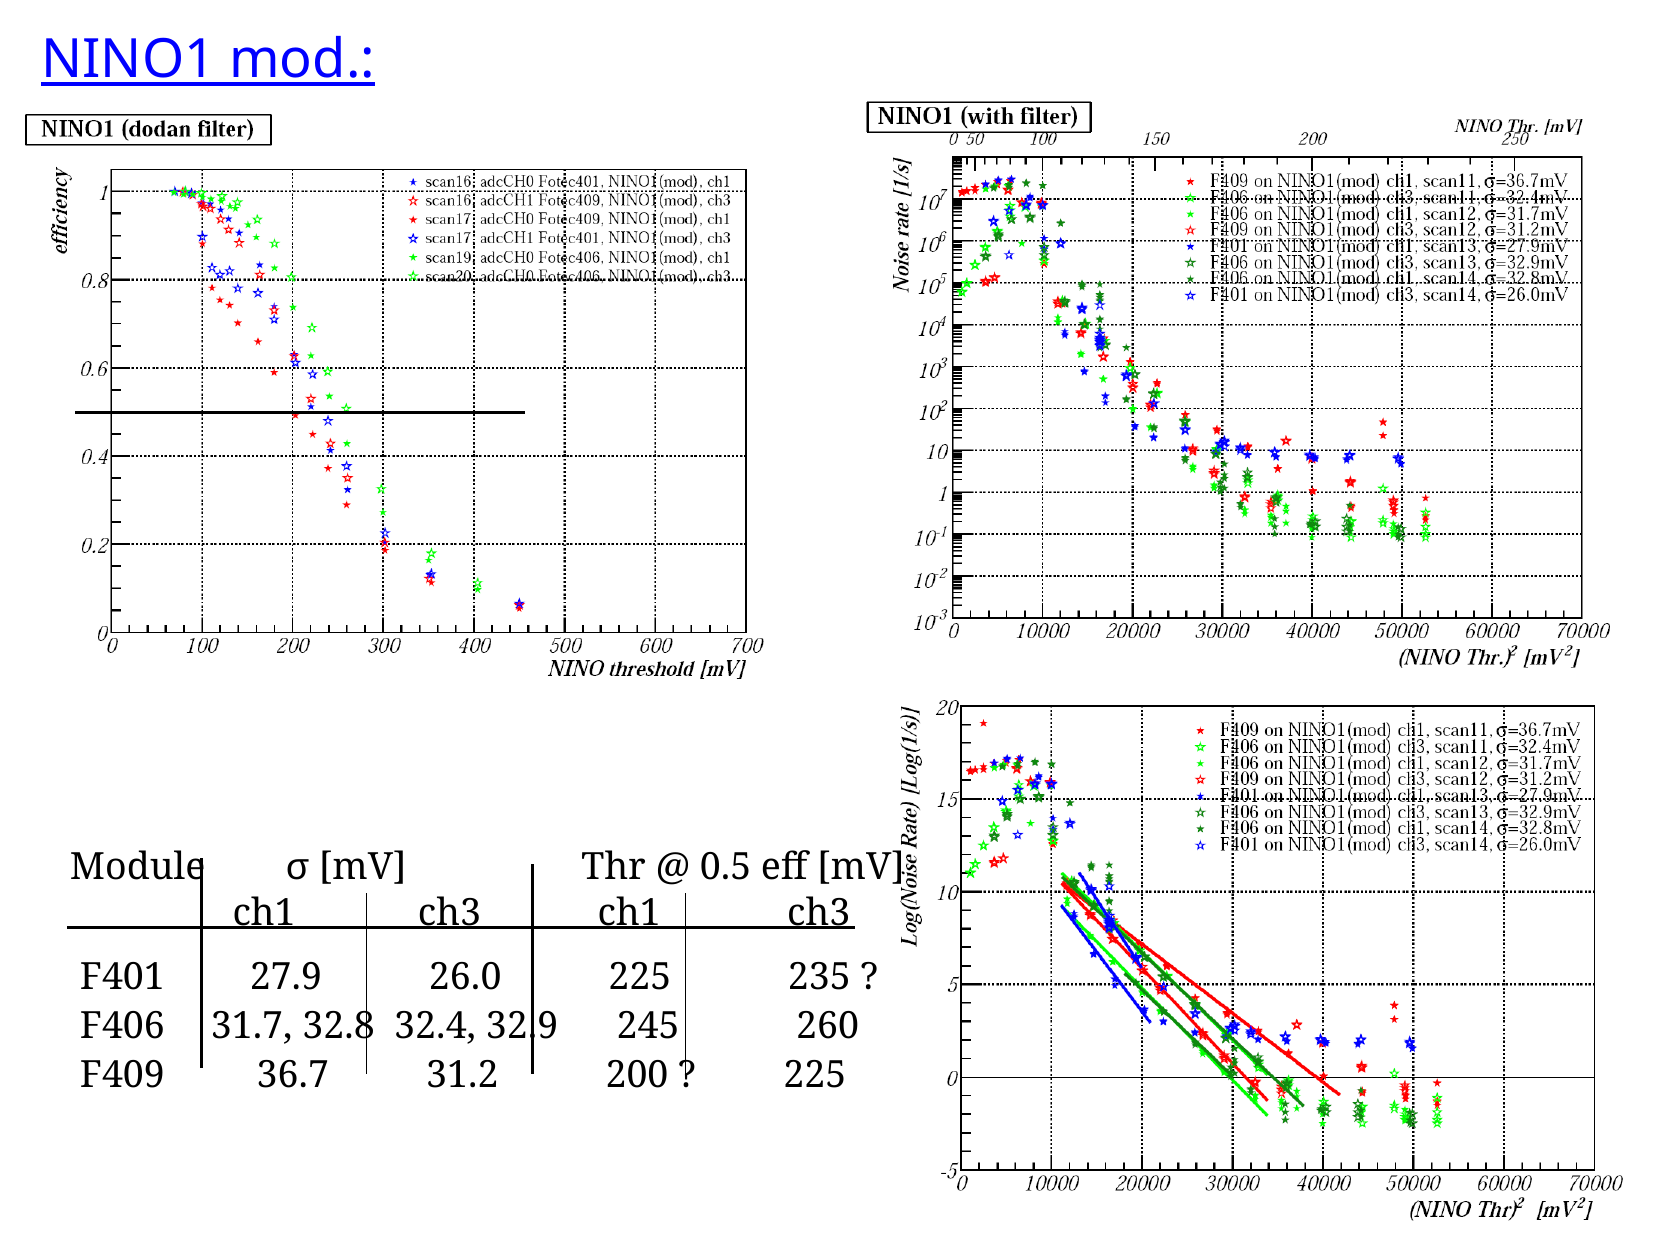

# NINO1 mod.:
Module 	 σ [mV] Thr @ 0.5 eff [mV]
ch1		ch3 ch1 ch3
 F401	 27.9 26.0 225 235 ?
 F406	 31.7, 32.8 32.4, 32.9 245 260
 F409		36.7 31.2 200 ? 225
7